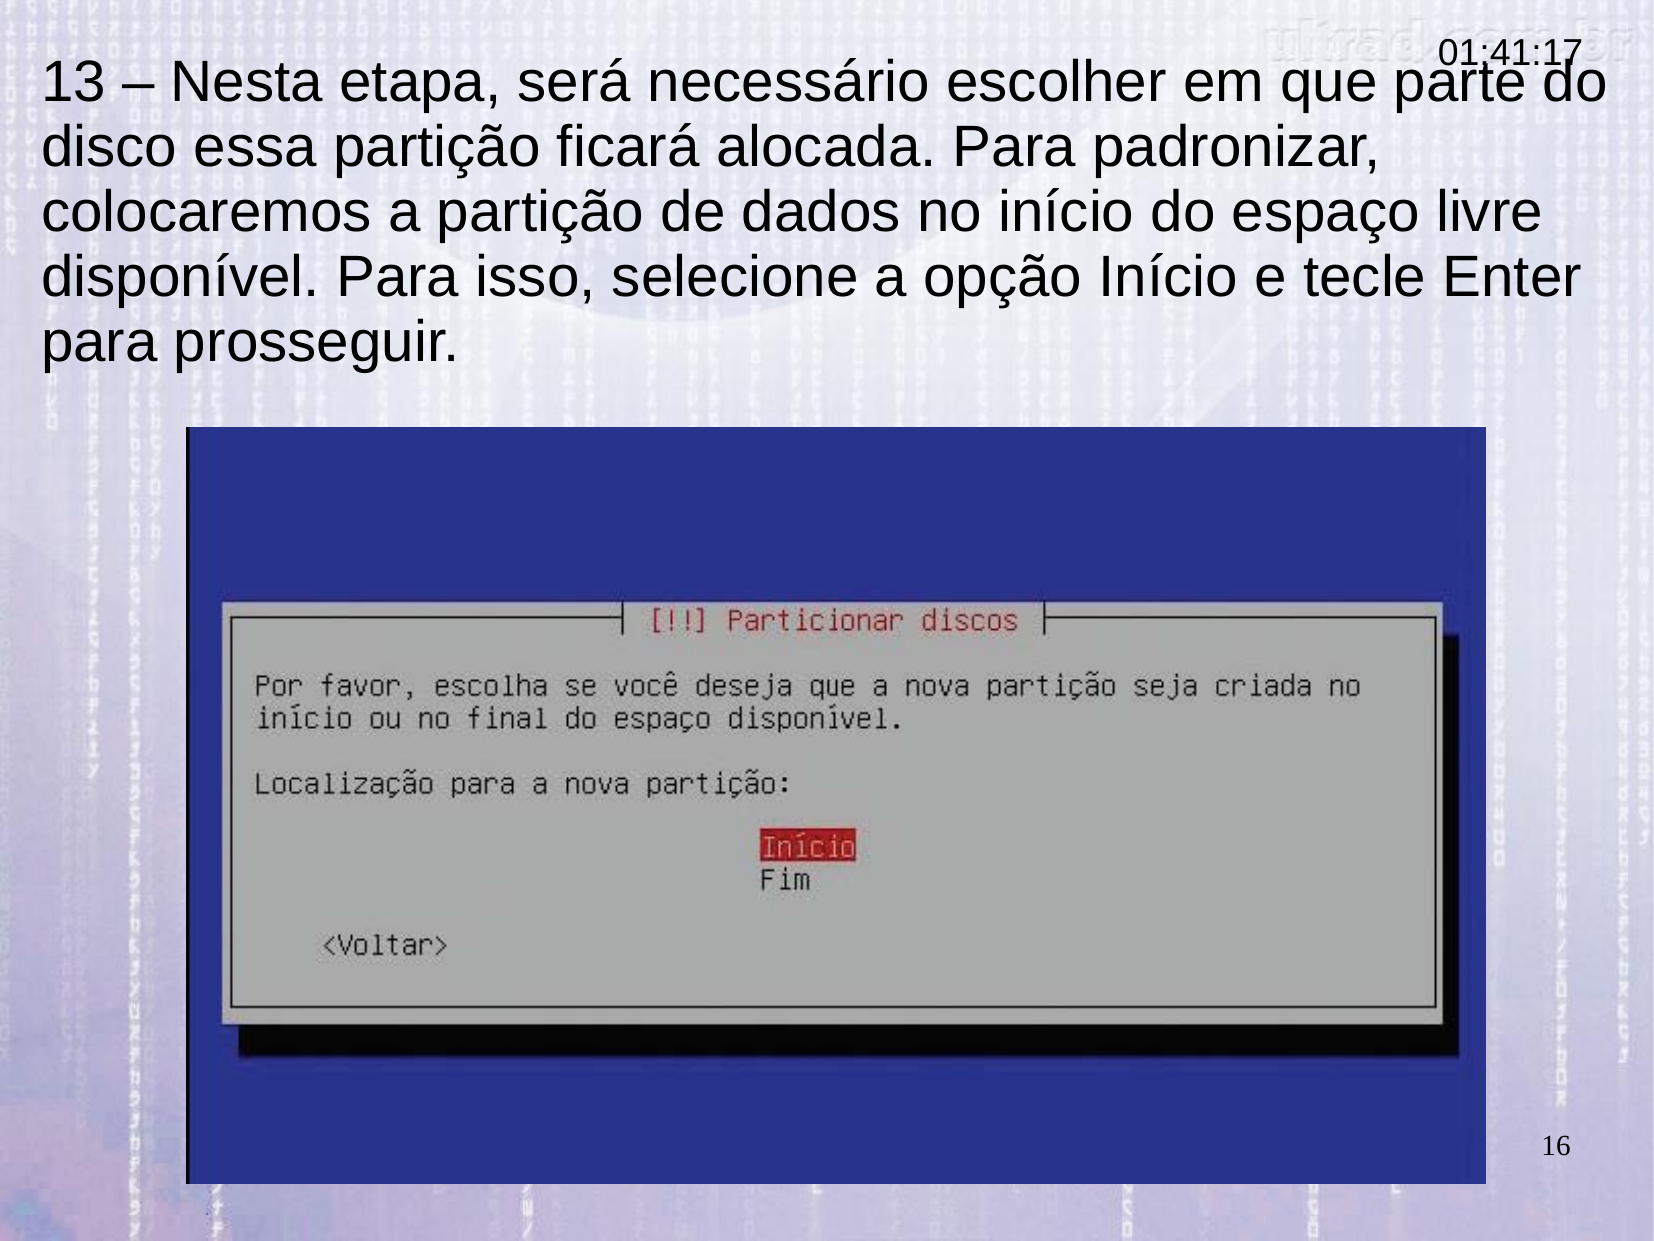

02:59:56
13 – Nesta etapa, será necessário escolher em que parte do disco essa partição ficará alocada. Para padronizar, colocaremos a partição de dados no início do espaço livre disponível. Para isso, selecione a opção Início e tecle Enter para prosseguir.
16